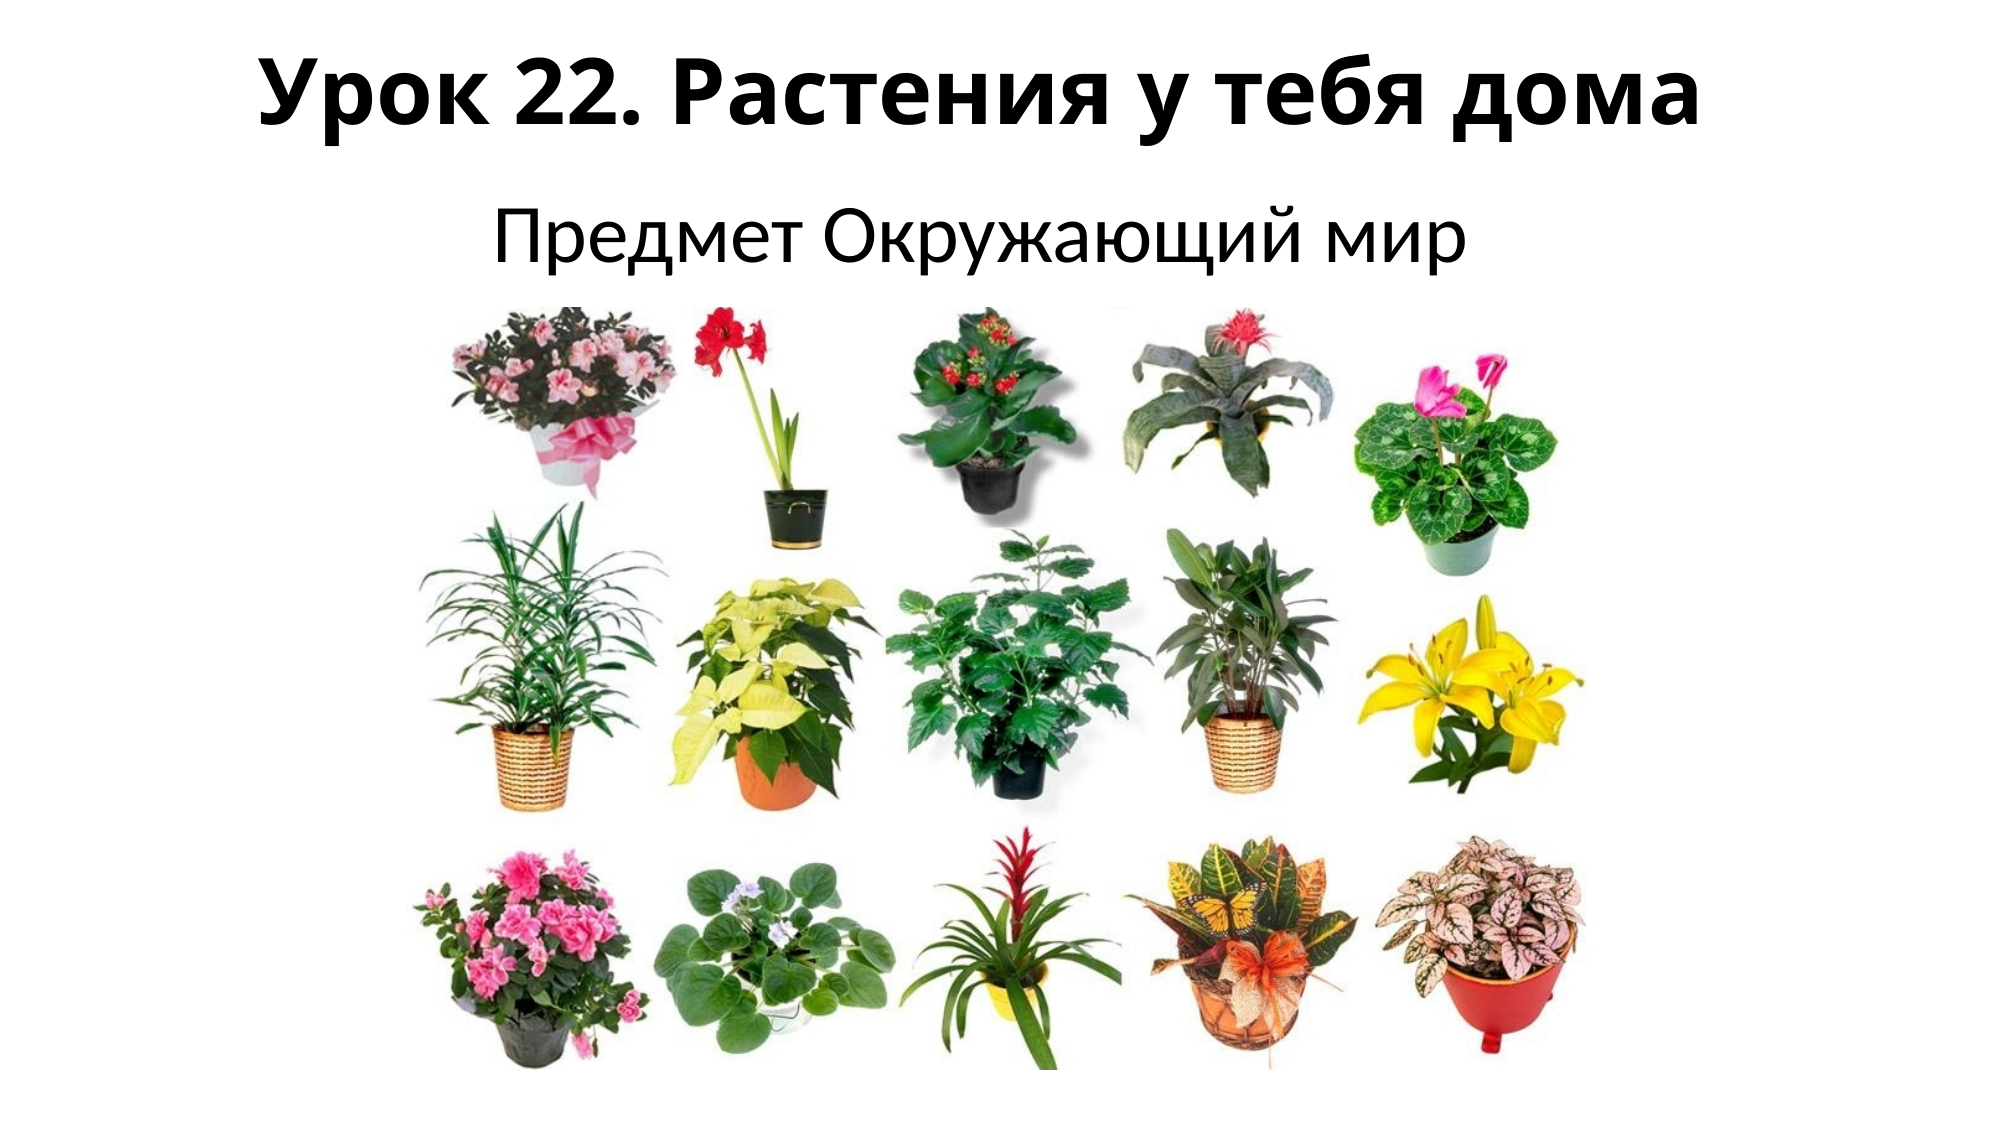

# Урок 22. Растения у тебя дома
Предмет Окружающий мир